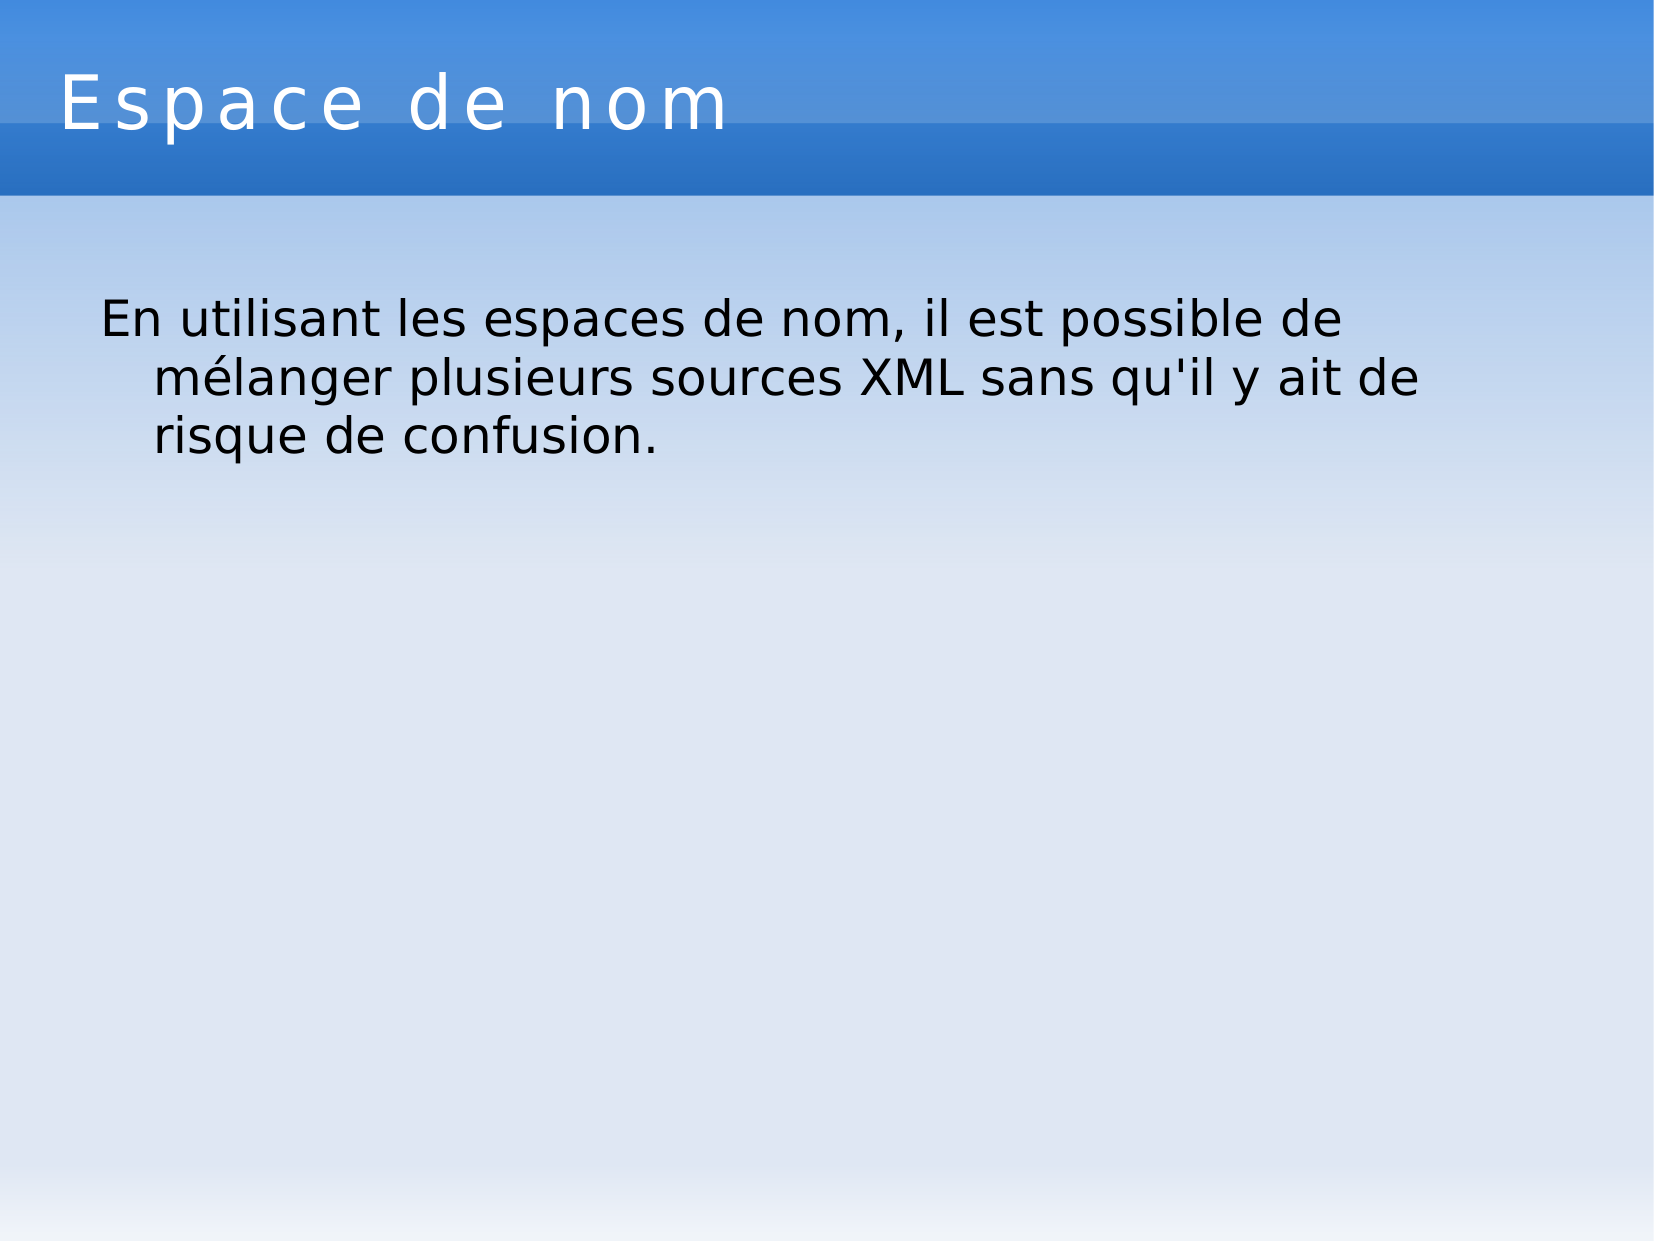

# Espace de nom
En utilisant les espaces de nom, il est possible de mélanger plusieurs sources XML sans qu'il y ait de risque de confusion.